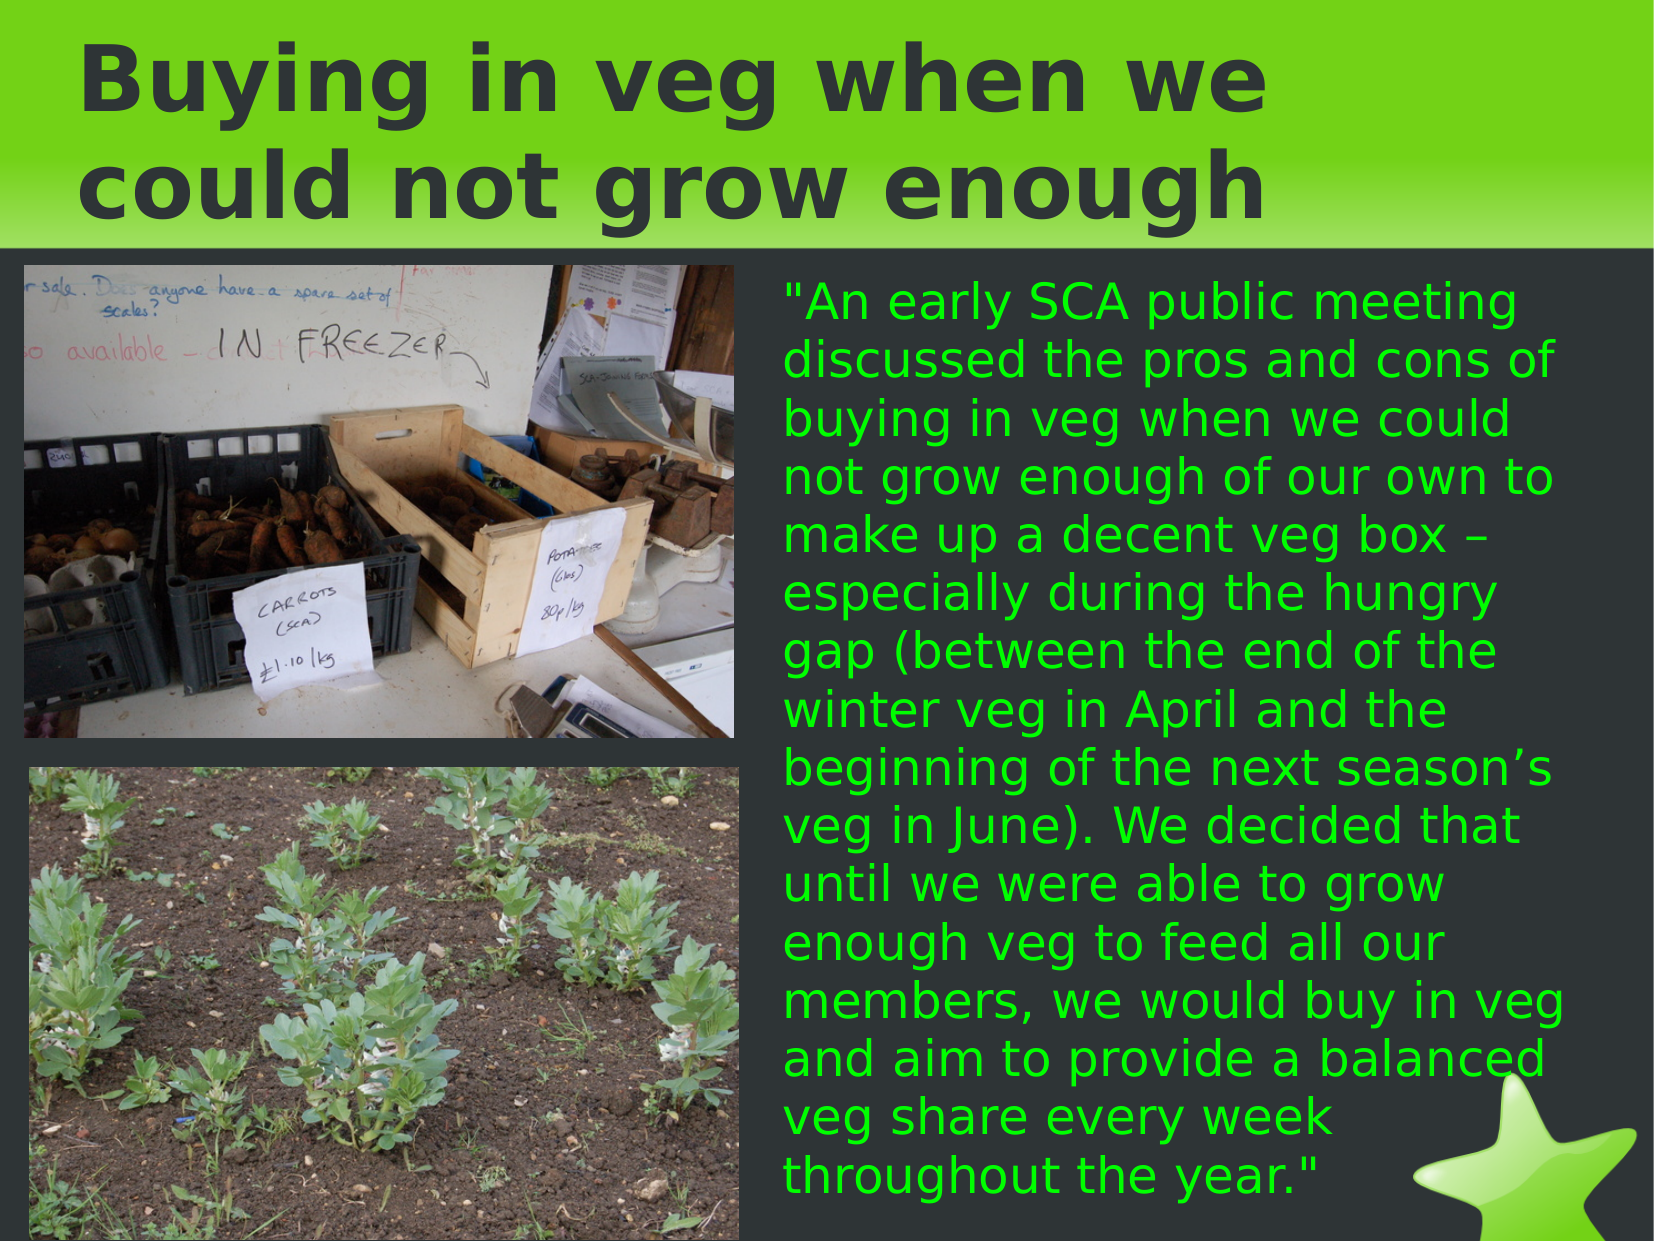

# Buying in veg when we could not grow enough
"An early SCA public meeting discussed the pros and cons of buying in veg when we could not grow enough of our own to make up a decent veg box – especially during the hungry gap (between the end of the winter veg in April and the beginning of the next season’s veg in June). We decided that until we were able to grow enough veg to feed all our members, we would buy in veg and aim to provide a balanced veg share every week throughout the year."